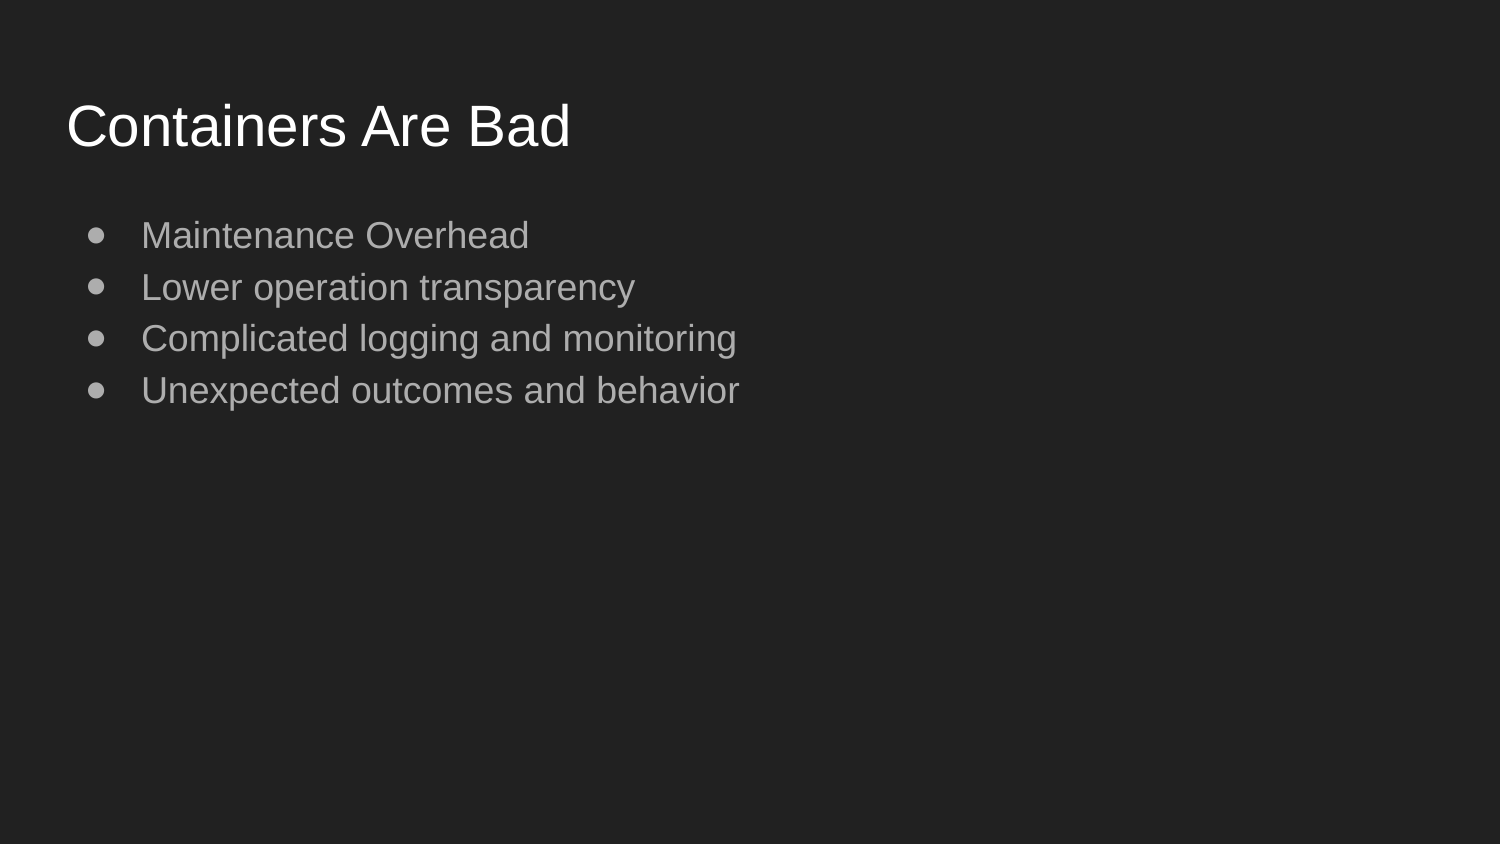

# Containers Are Bad
Maintenance Overhead
Lower operation transparency
Complicated logging and monitoring
Unexpected outcomes and behavior